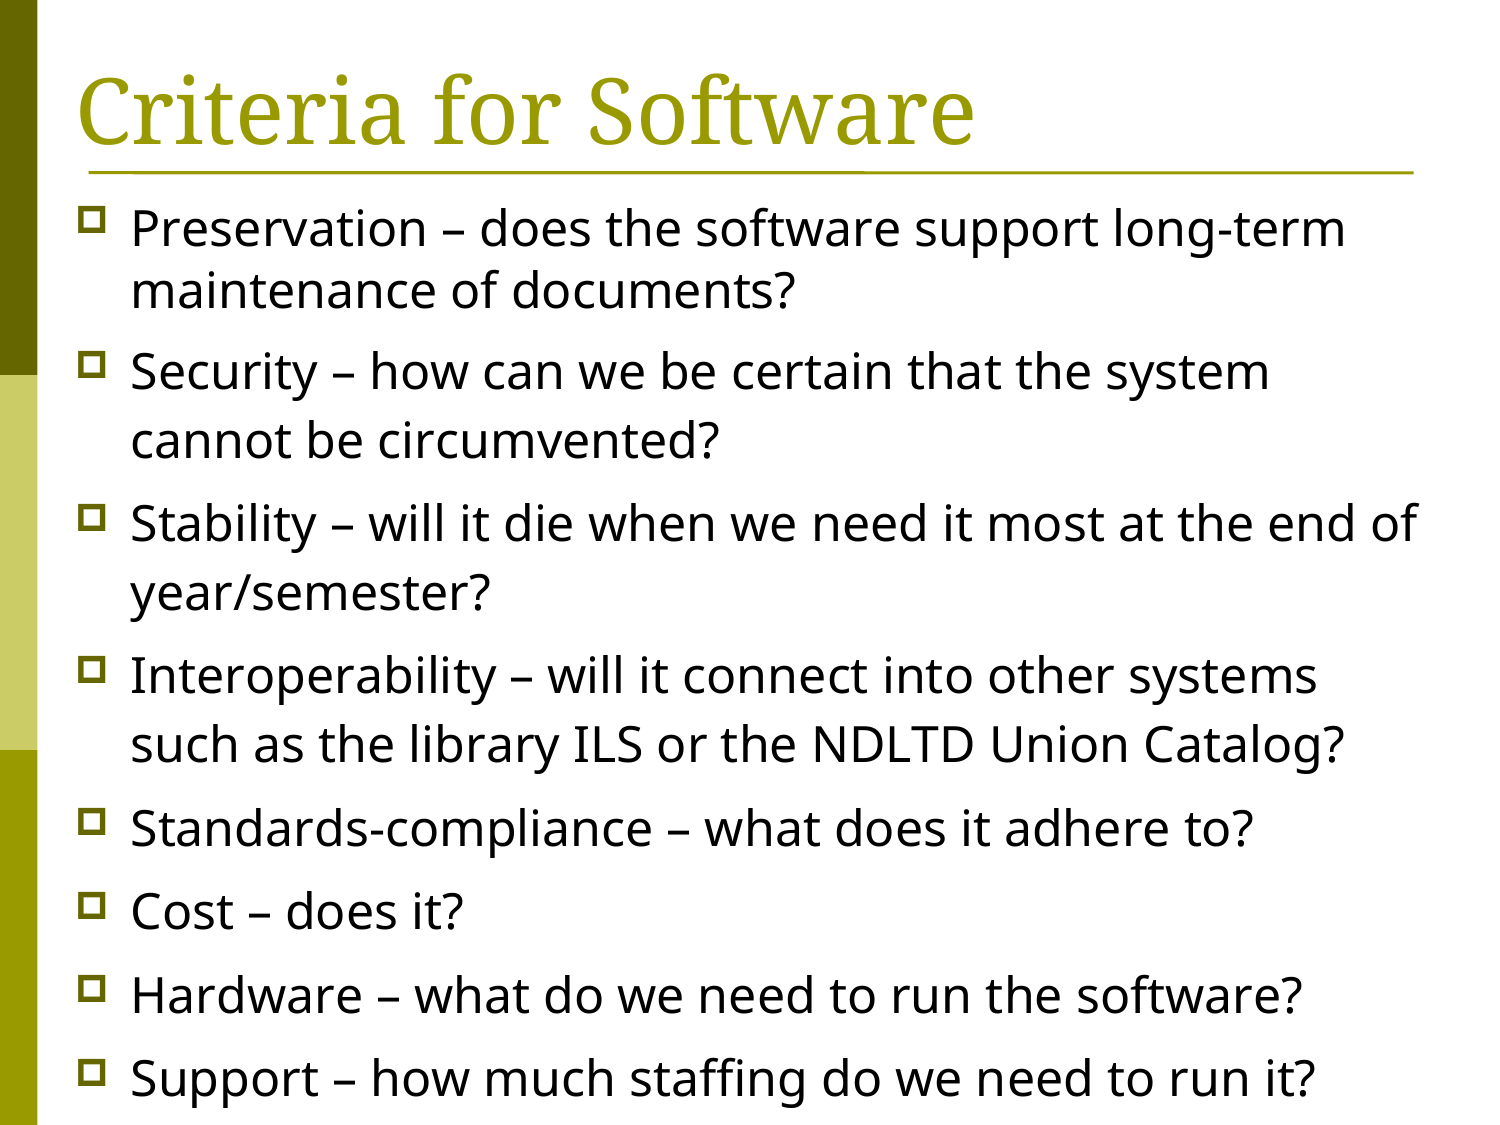

# Criteria for Software
Preservation – does the software support long-term maintenance of documents?
Security – how can we be certain that the system cannot be circumvented?
Stability – will it die when we need it most at the end of year/semester?
Interoperability – will it connect into other systems such as the library ILS or the NDLTD Union Catalog?
Standards-compliance – what does it adhere to?
Cost – does it?
Hardware – what do we need to run the software?
Support – how much staffing do we need to run it?